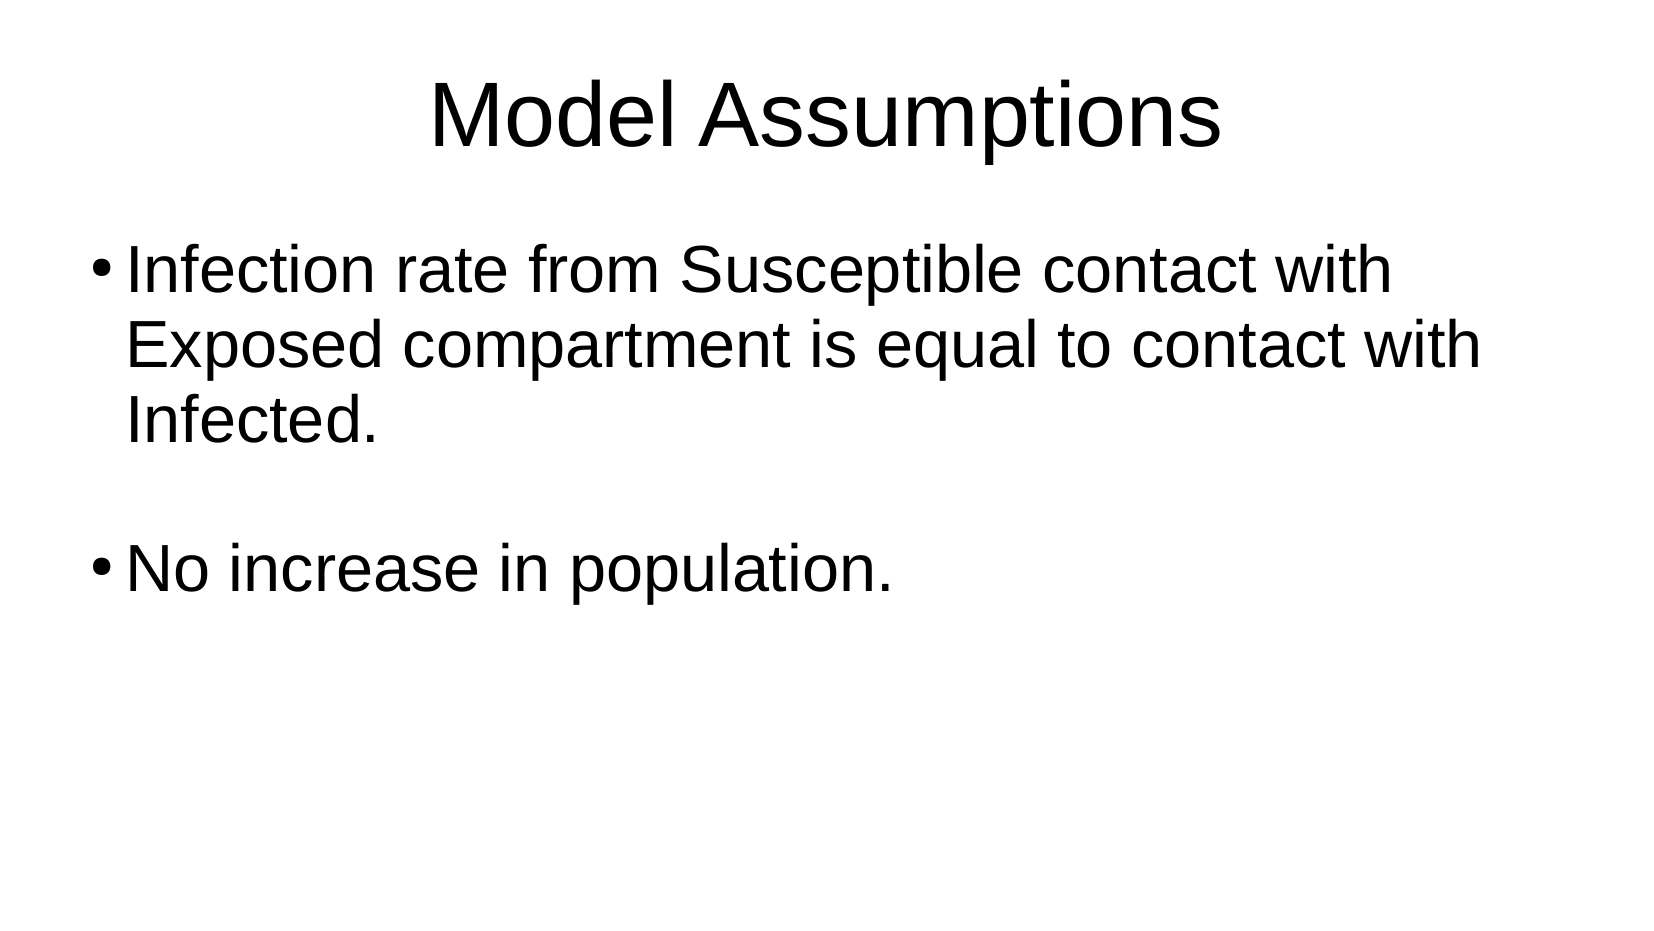

# Model Assumptions
Infection rate from Susceptible contact with Exposed compartment is equal to contact with Infected.
No increase in population.